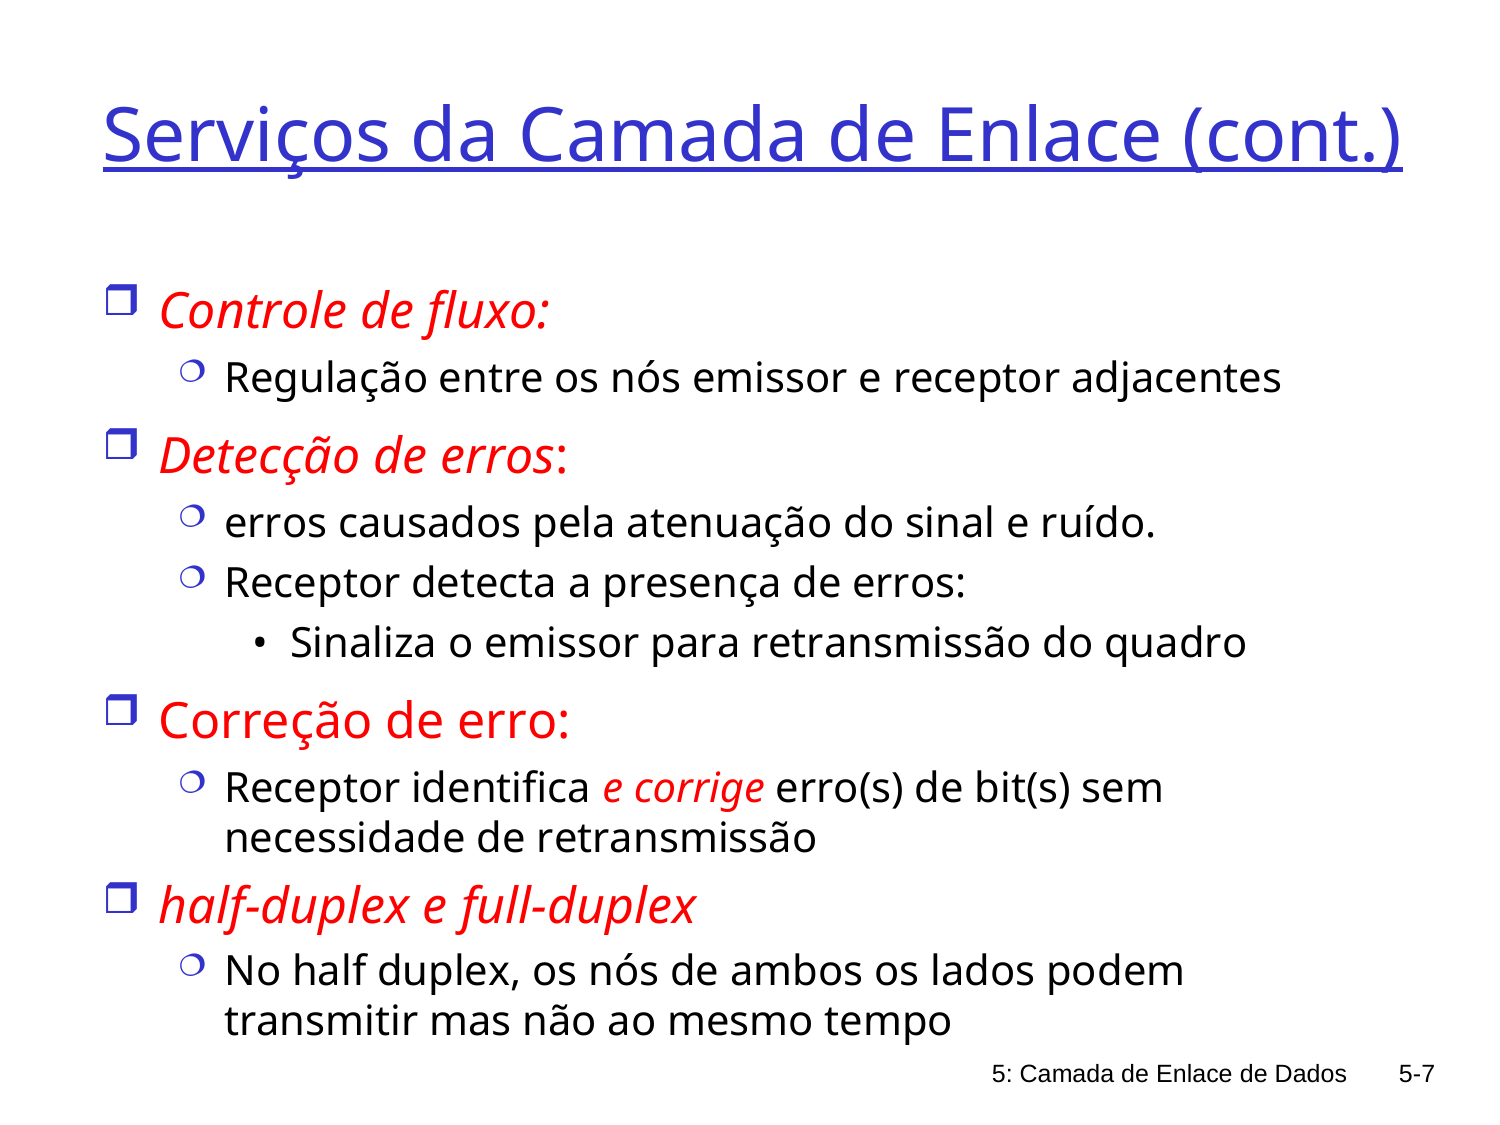

# Serviços da Camada de Enlace (cont.)
Controle de fluxo:
Regulação entre os nós emissor e receptor adjacentes
Detecção de erros:
erros causados pela atenuação do sinal e ruído.
Receptor detecta a presença de erros:
Sinaliza o emissor para retransmissão do quadro
Correção de erro:
Receptor identifica e corrige erro(s) de bit(s) sem necessidade de retransmissão
half-duplex e full-duplex
No half duplex, os nós de ambos os lados podem transmitir mas não ao mesmo tempo
5: Camada de Enlace de Dados